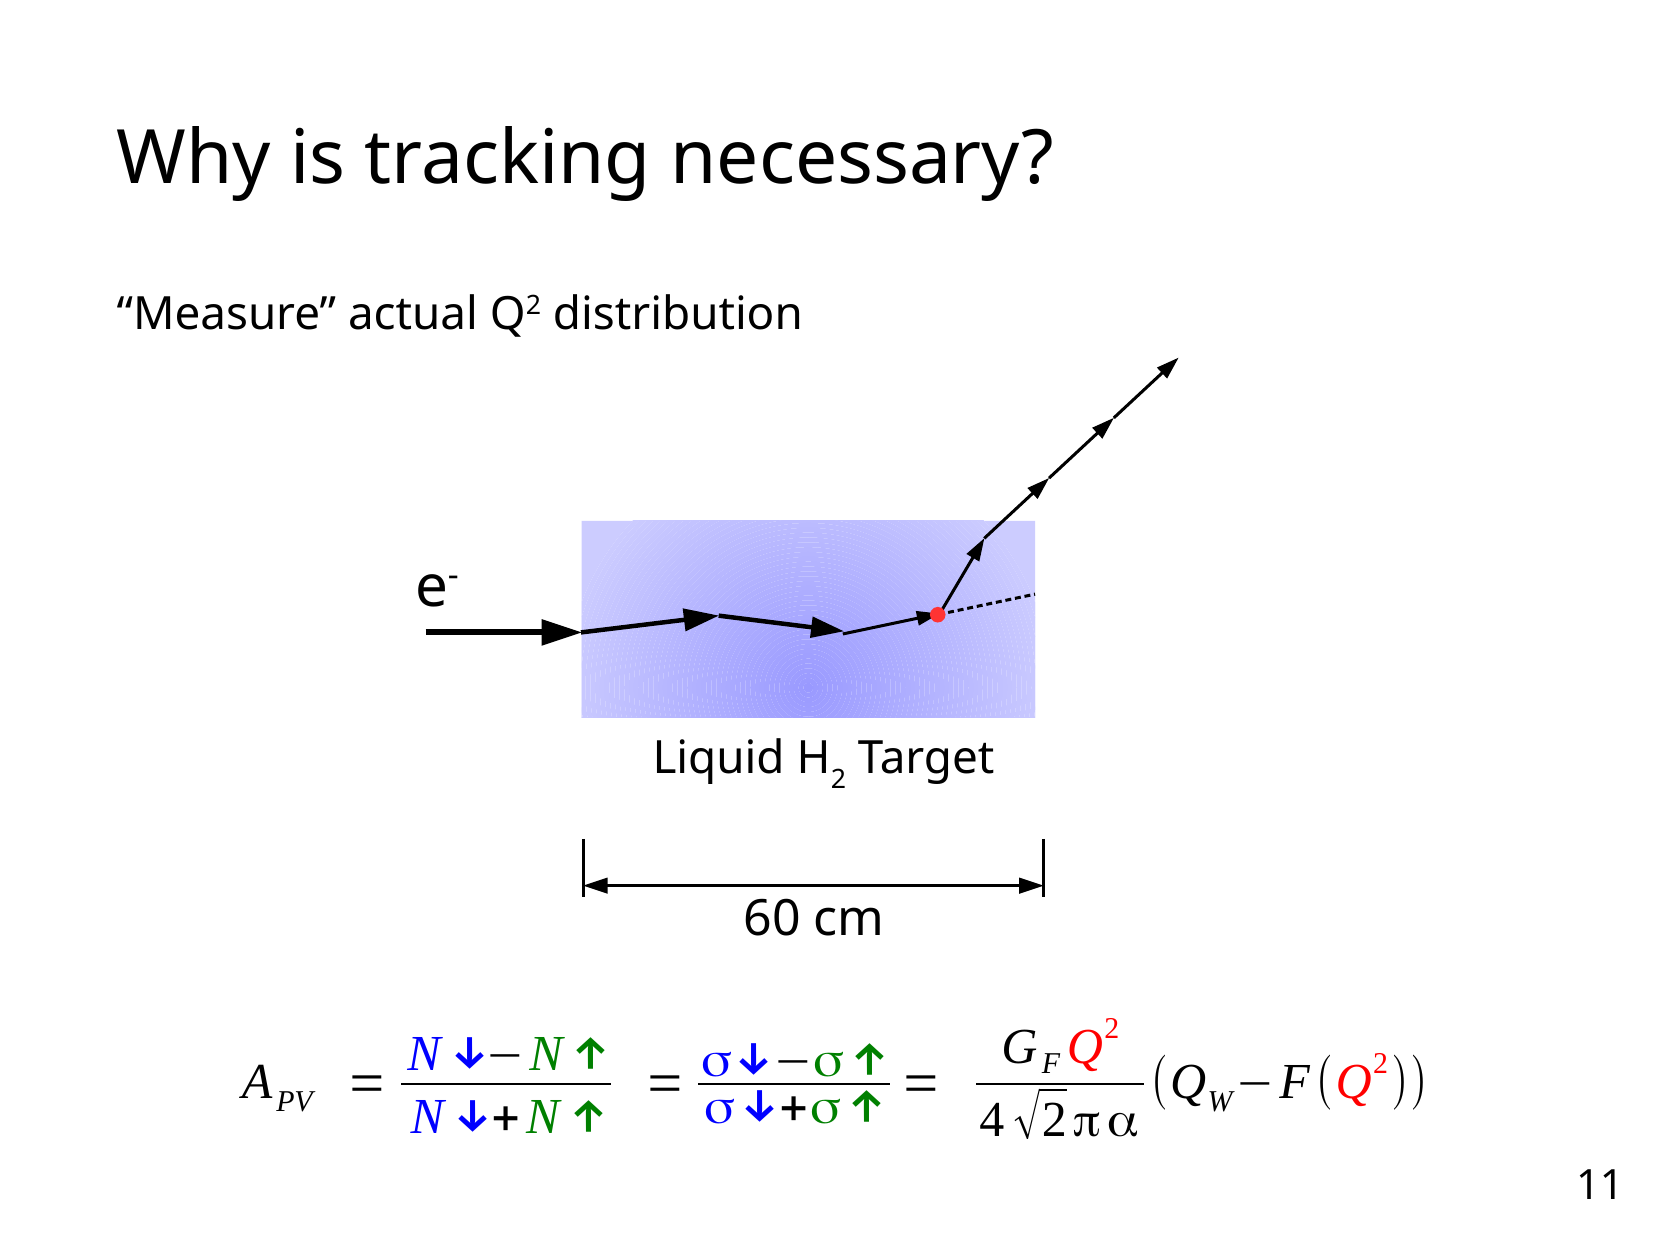

Why is tracking necessary?
“Measure” actual Q2 distribution
e-
Liquid H2 Target
11